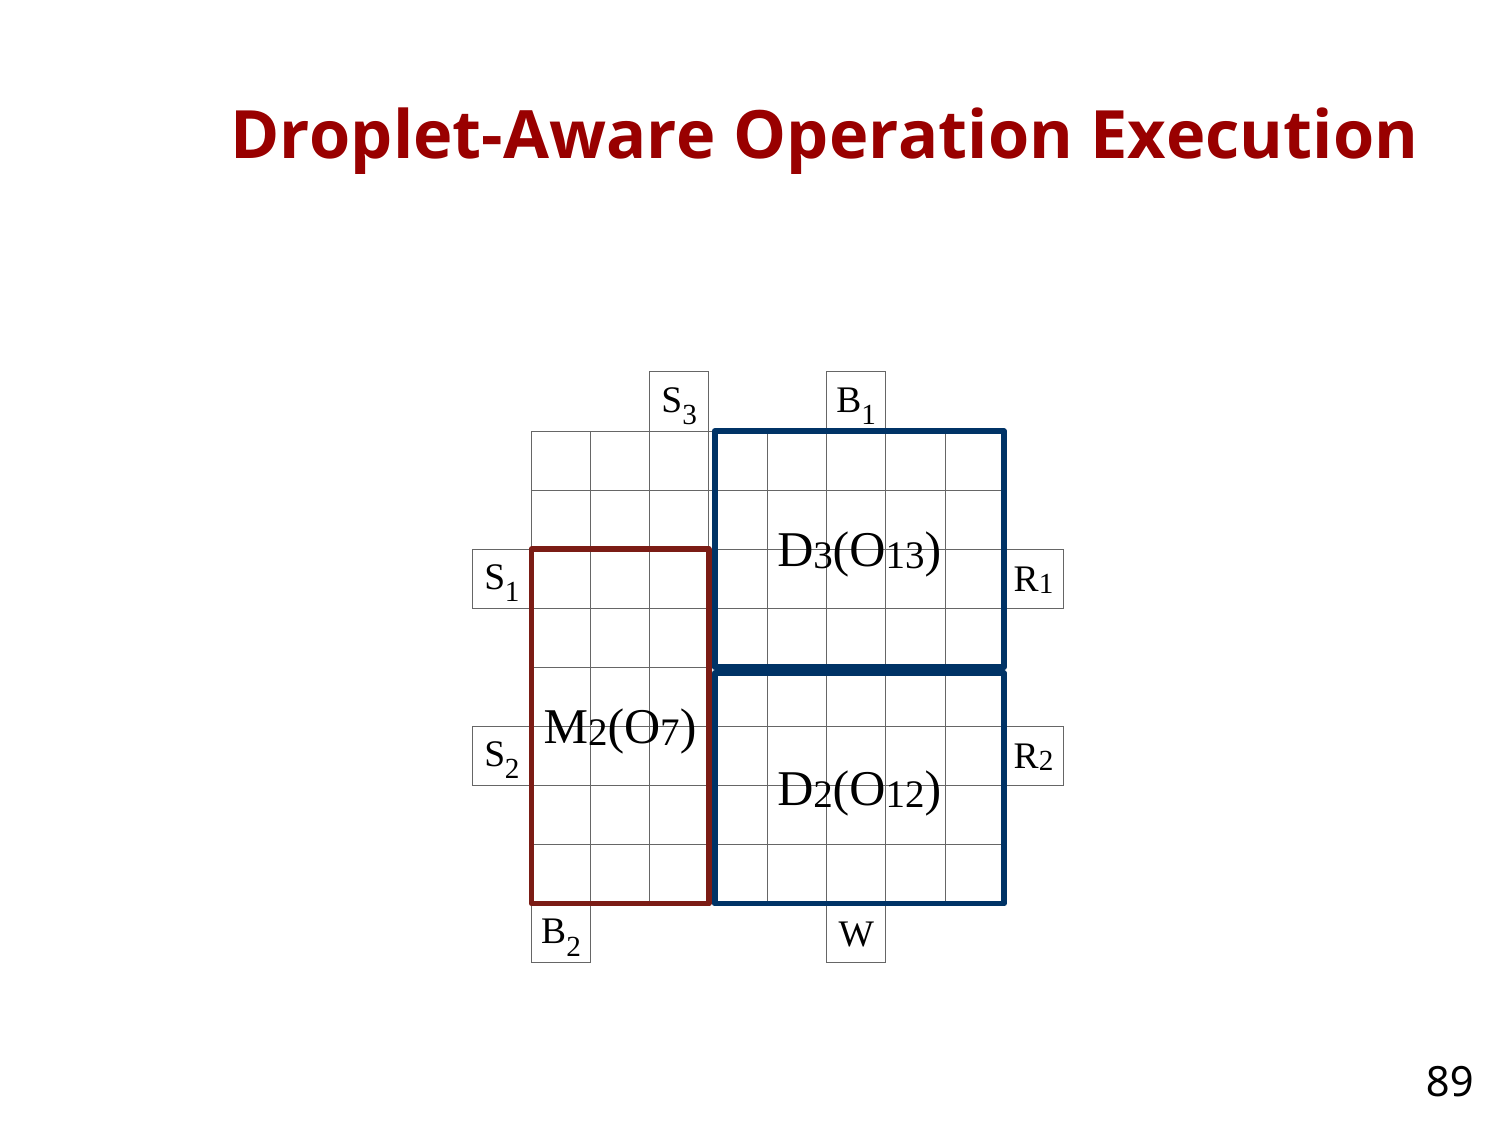

# Droplet-Aware Operation Execution
S3
B1
S1
R1
S2
R2
B2
W
D3(O13)
M2(O7)
D2(O12)